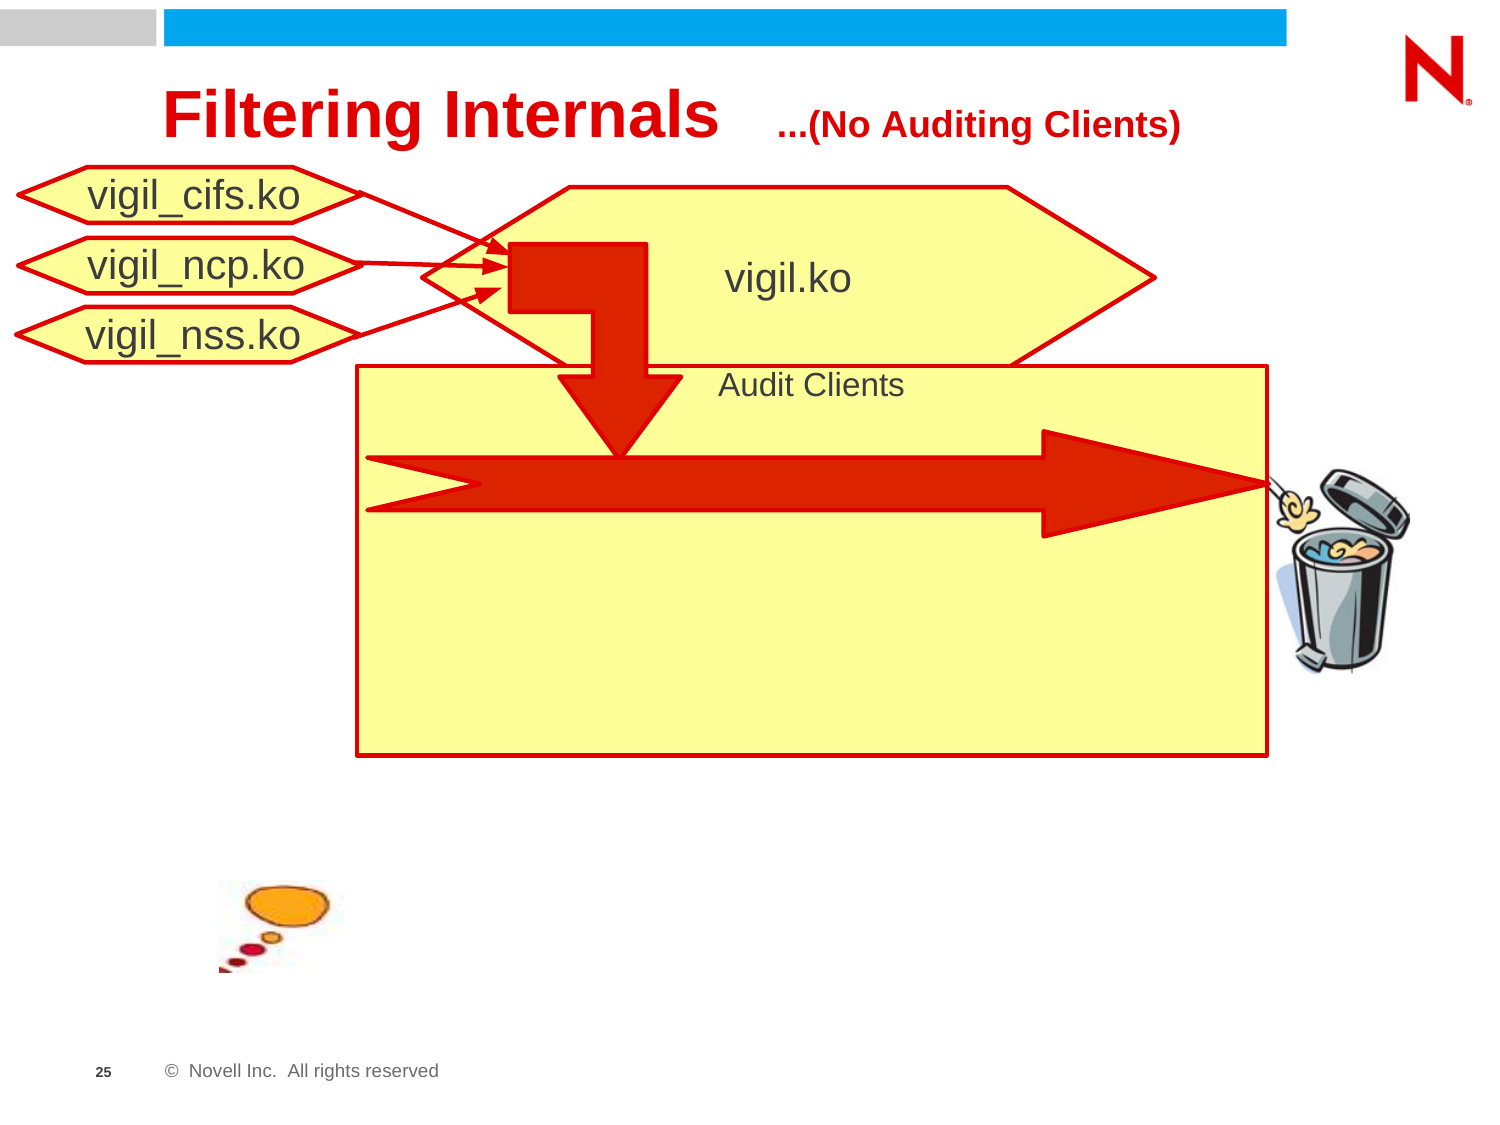

# Filtering Internals ...(No Auditing Clients)
vigil_cifs.ko
vigil.ko
vigil_ncp.ko
vigil_nss.ko
Audit Clients